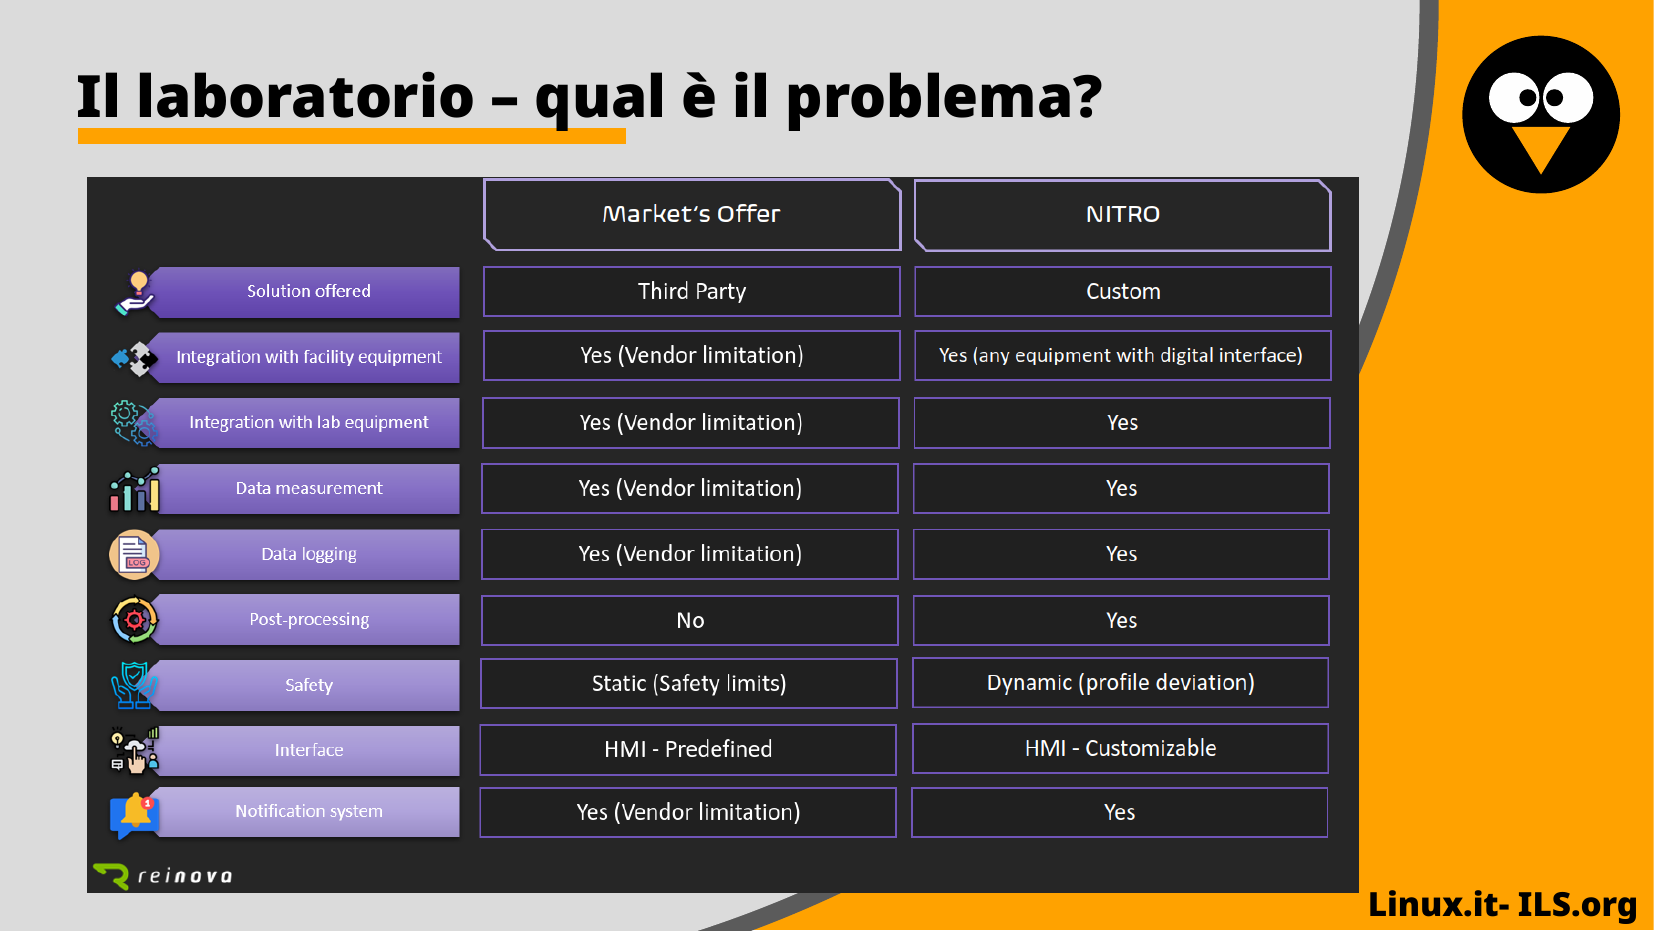

# Il laboratorio – qual è il problema?
Linux.it- ILS.org